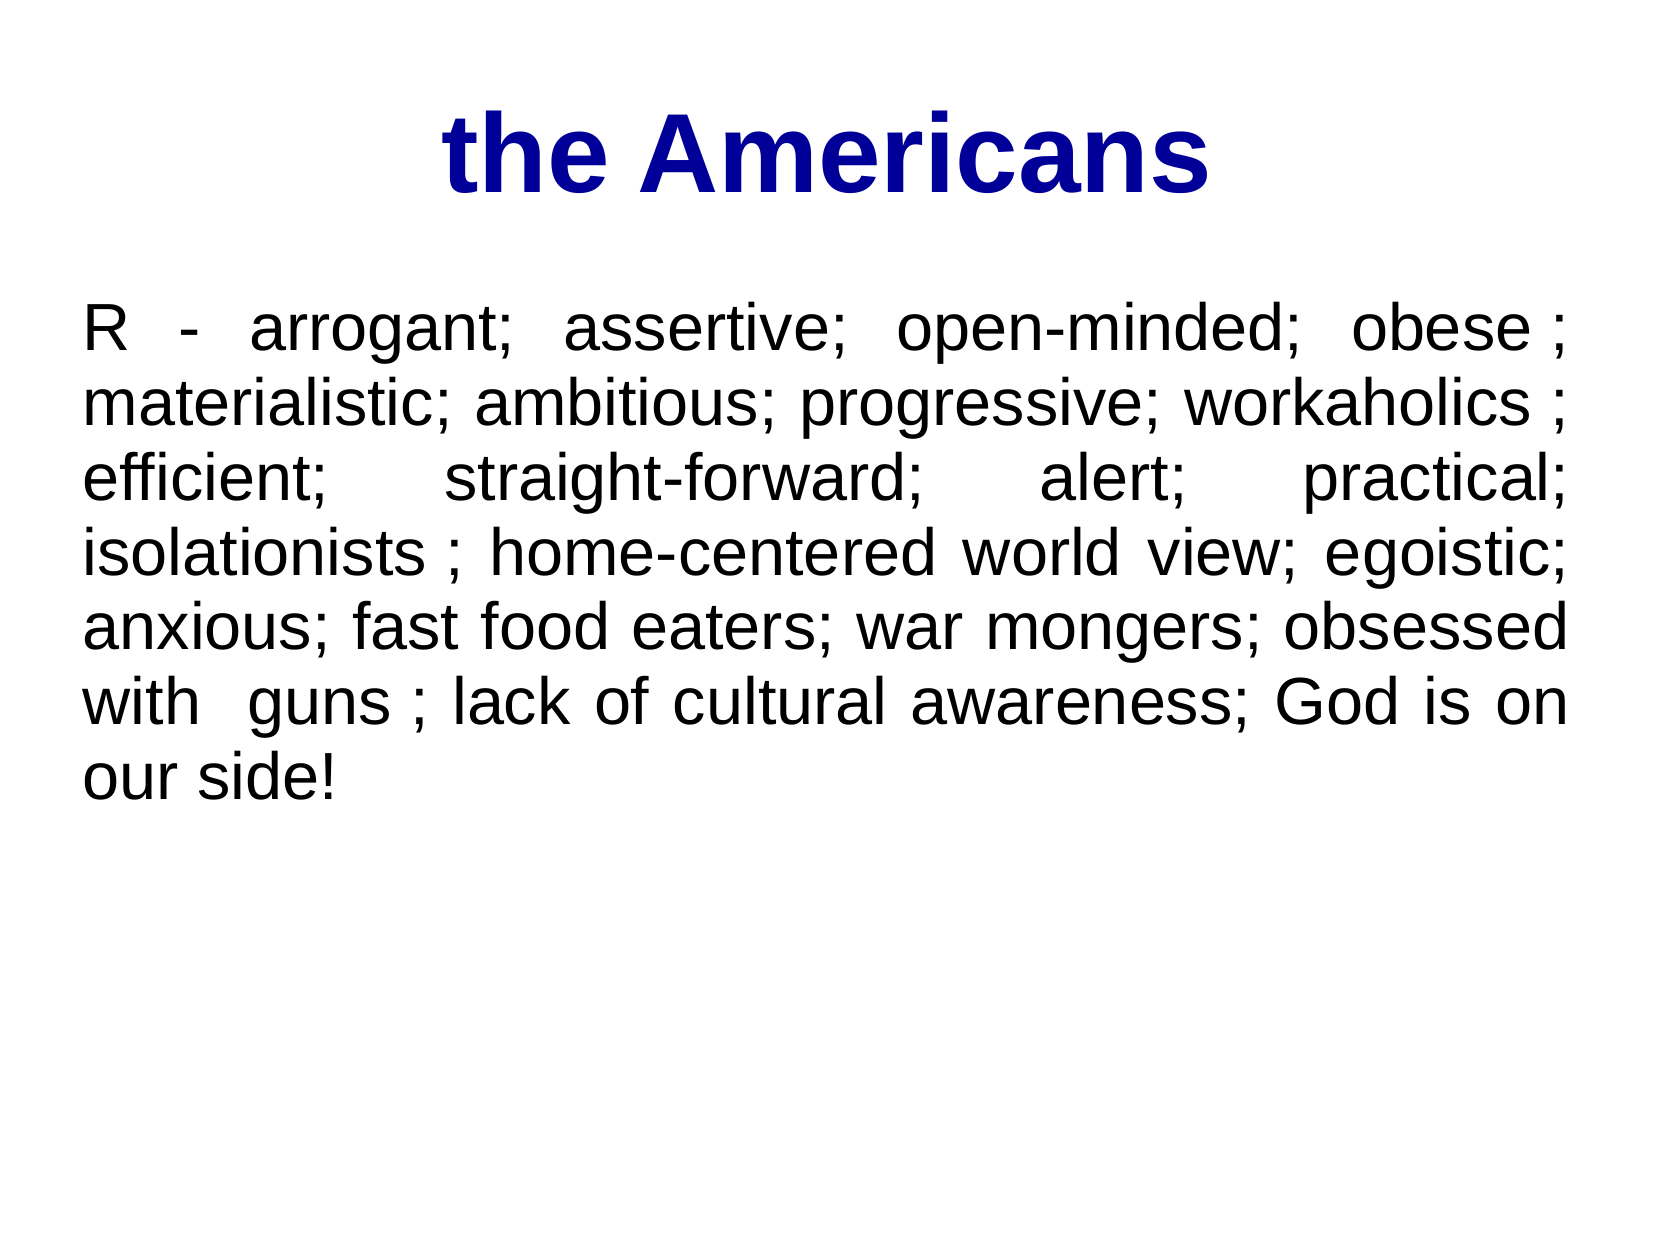

# the Americans
R - arrogant; assertive; open-minded; obese ; materialistic; ambitious; progressive; workaholics ; efficient; straight-forward; alert; practical; isolationists ; home-centered world view; egoistic; anxious; fast food eaters; war mongers; obsessed with guns ; lack of cultural awareness; God is on our side!